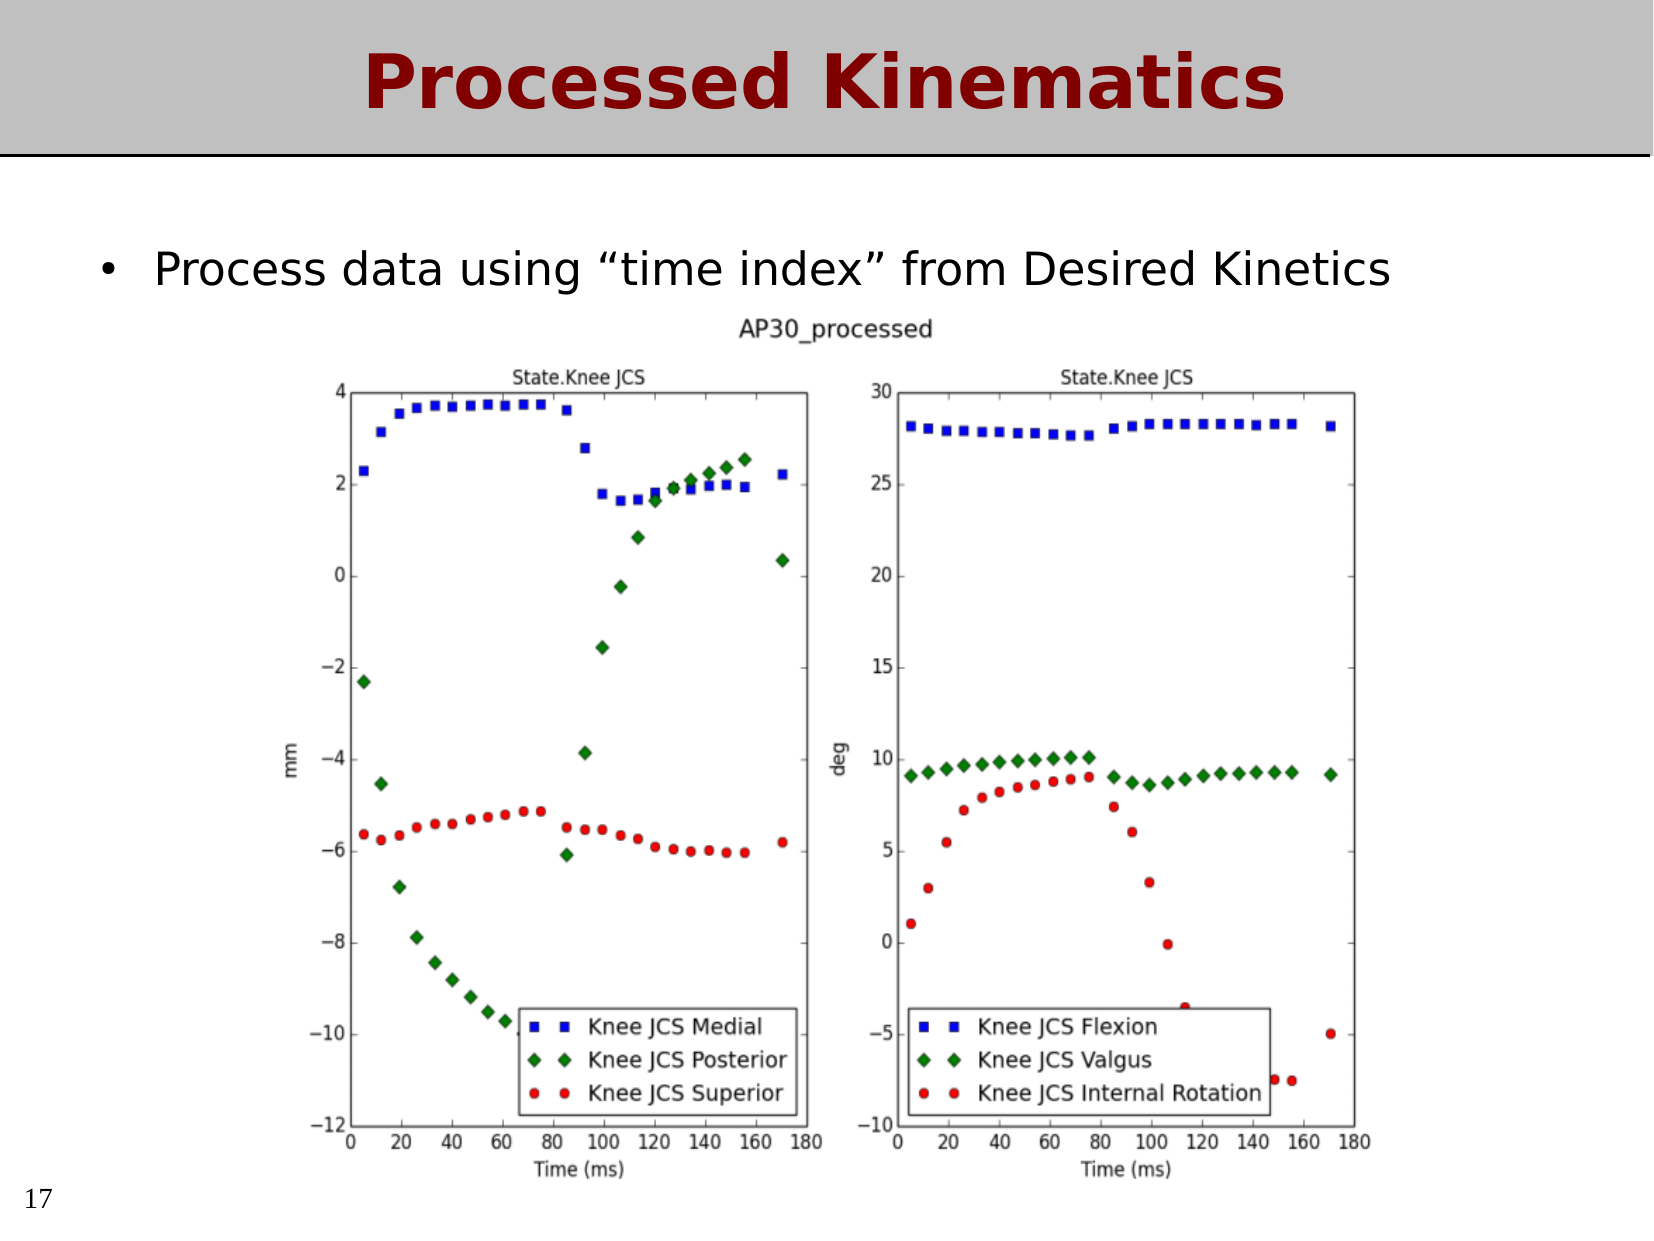

Processed Kinematics
# Process data using “time index” from Desired Kinetics